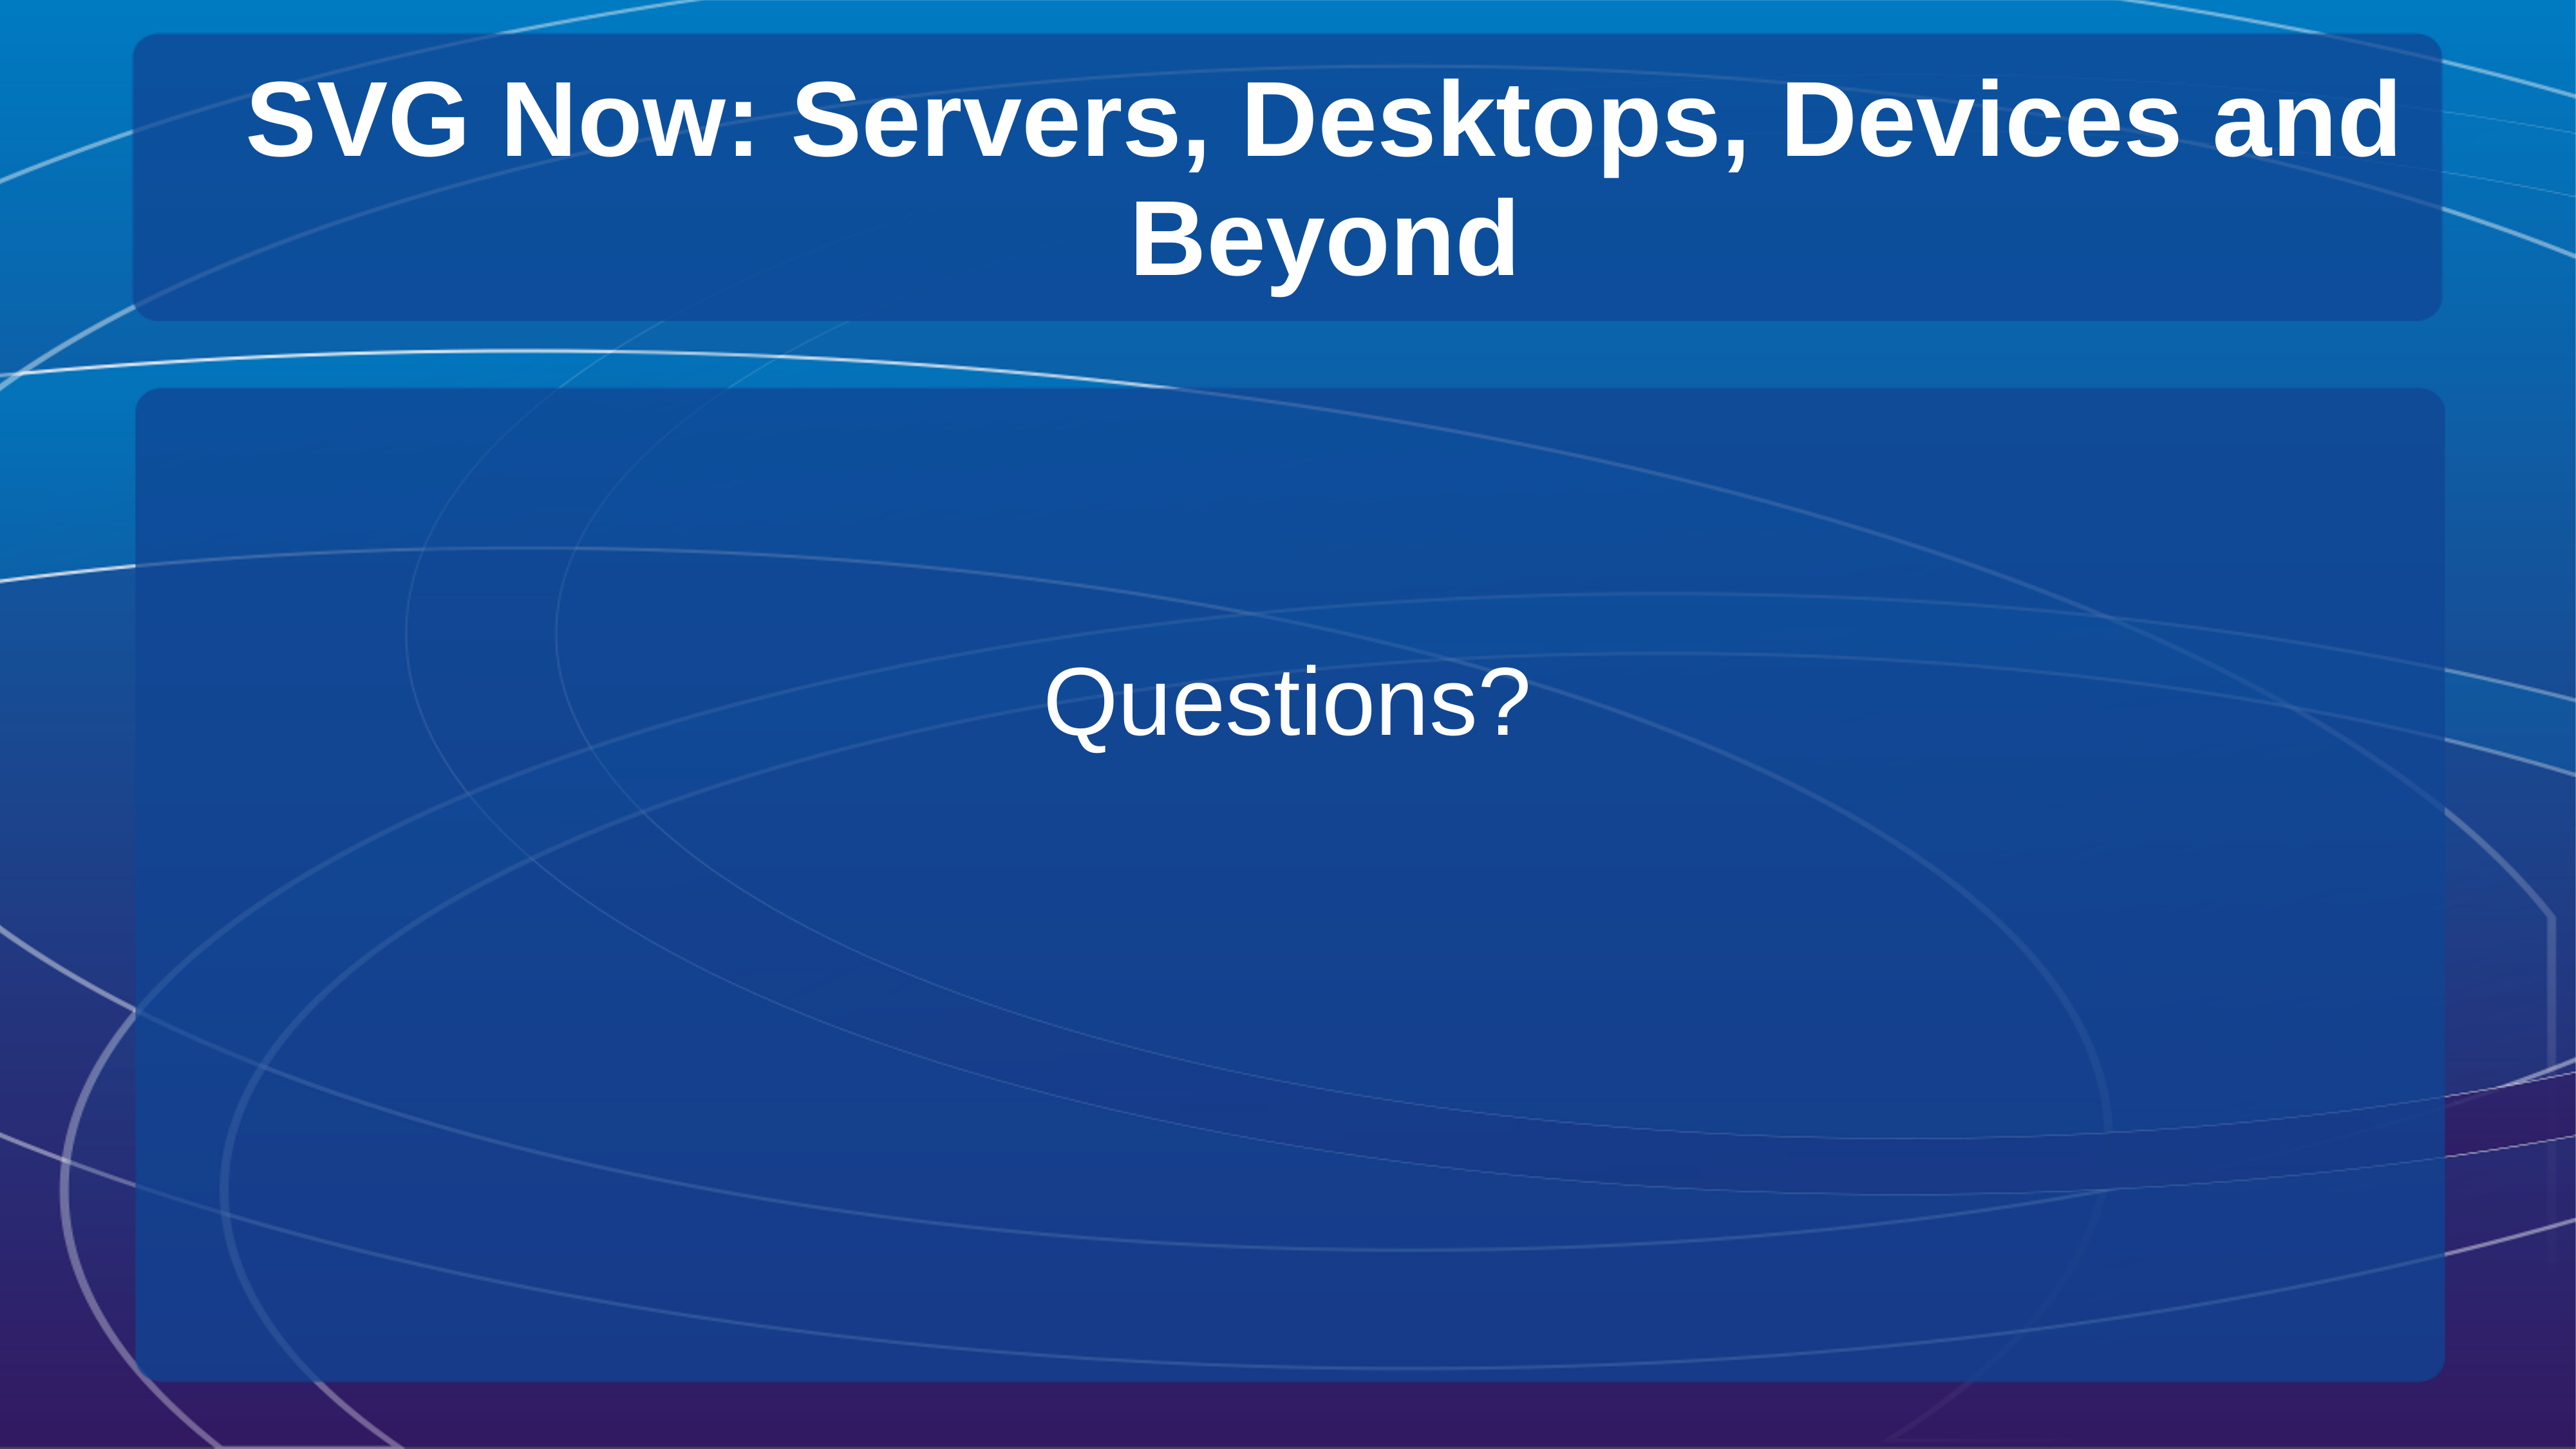

# SVG Now: Servers, Desktops, Devices and Beyond
Questions?